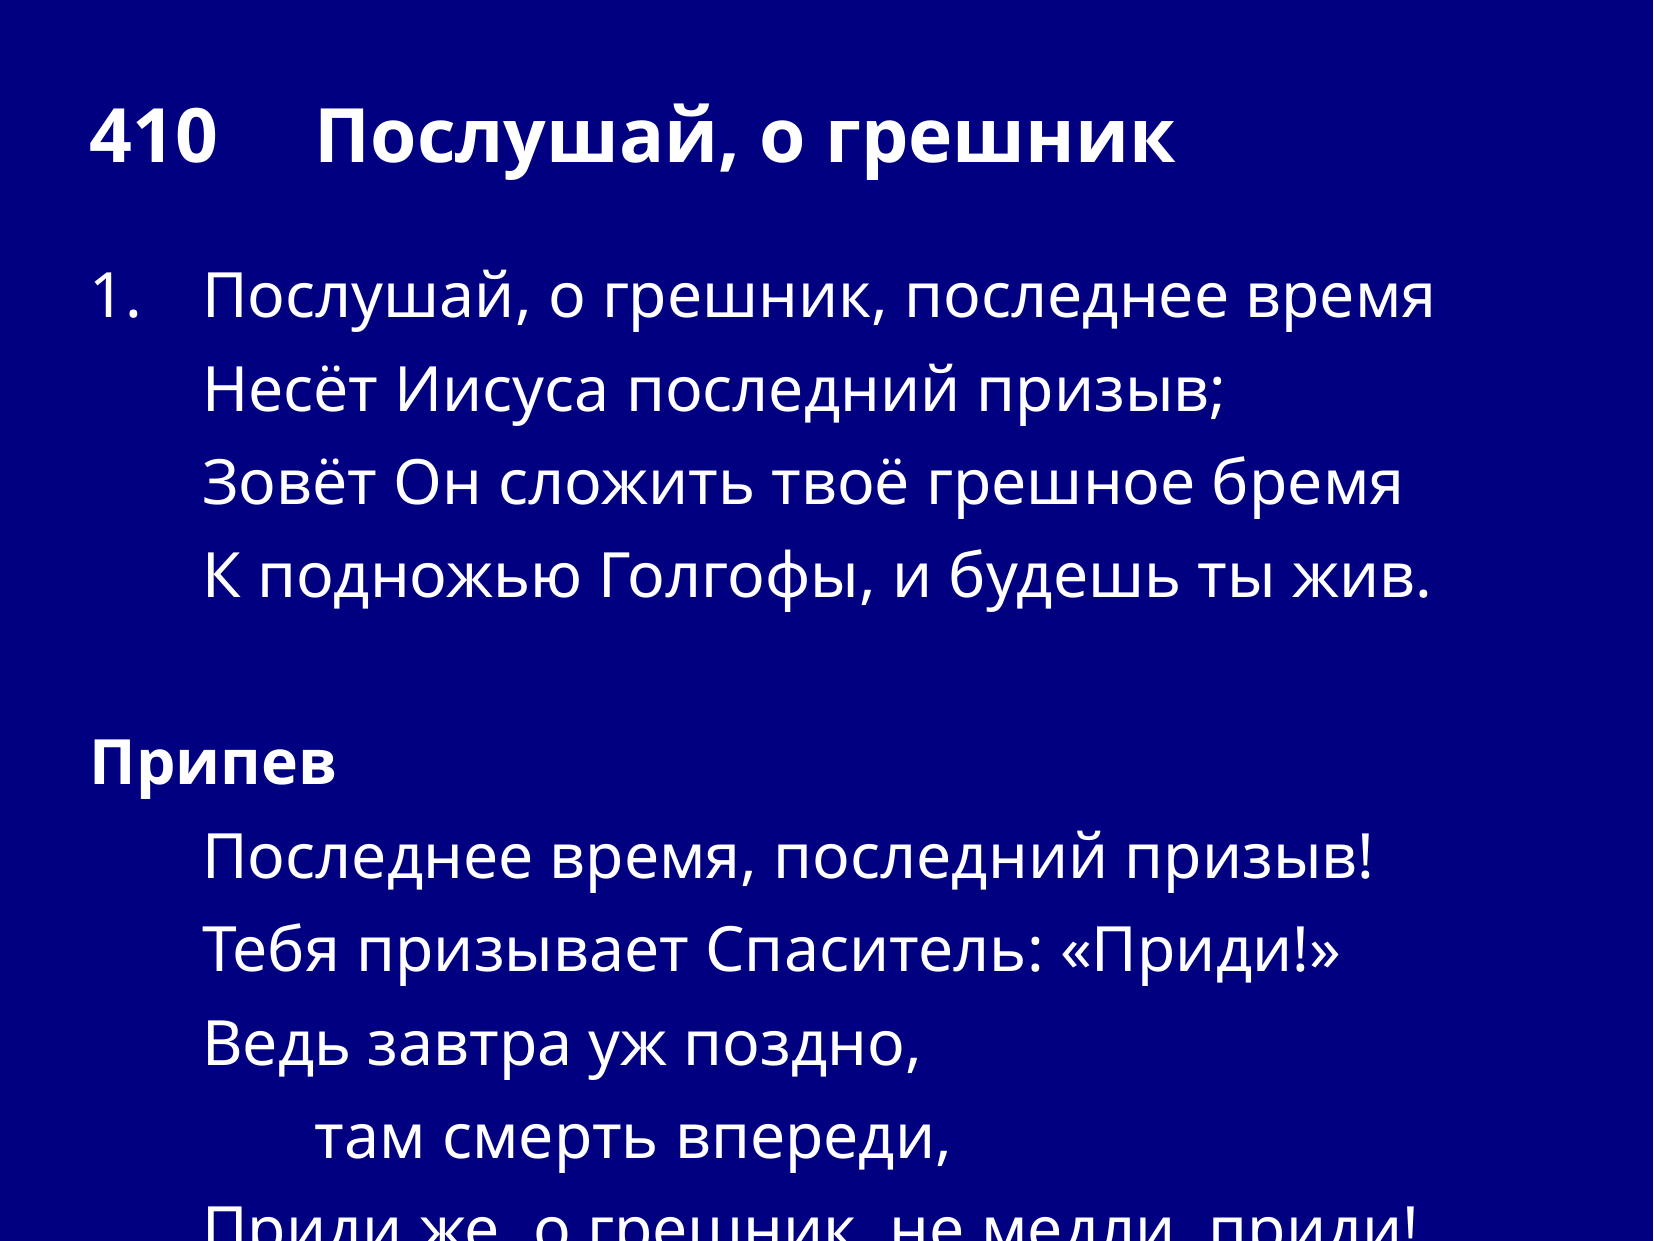

410	Послушай, о грешник
1.	Послушай, о грешник, последнее время
	Несёт Иисуса последний призыв;
	Зовёт Он сложить твоё грешное бремя
	К подножью Голгофы, и будешь ты жив.
Припев
	Последнее время, последний призыв!
	Тебя призывает Спаситель: «Приди!»
	Ведь завтра уж поздно,
		там смерть впереди,
	Приди же, о грешник, не медли, приди!